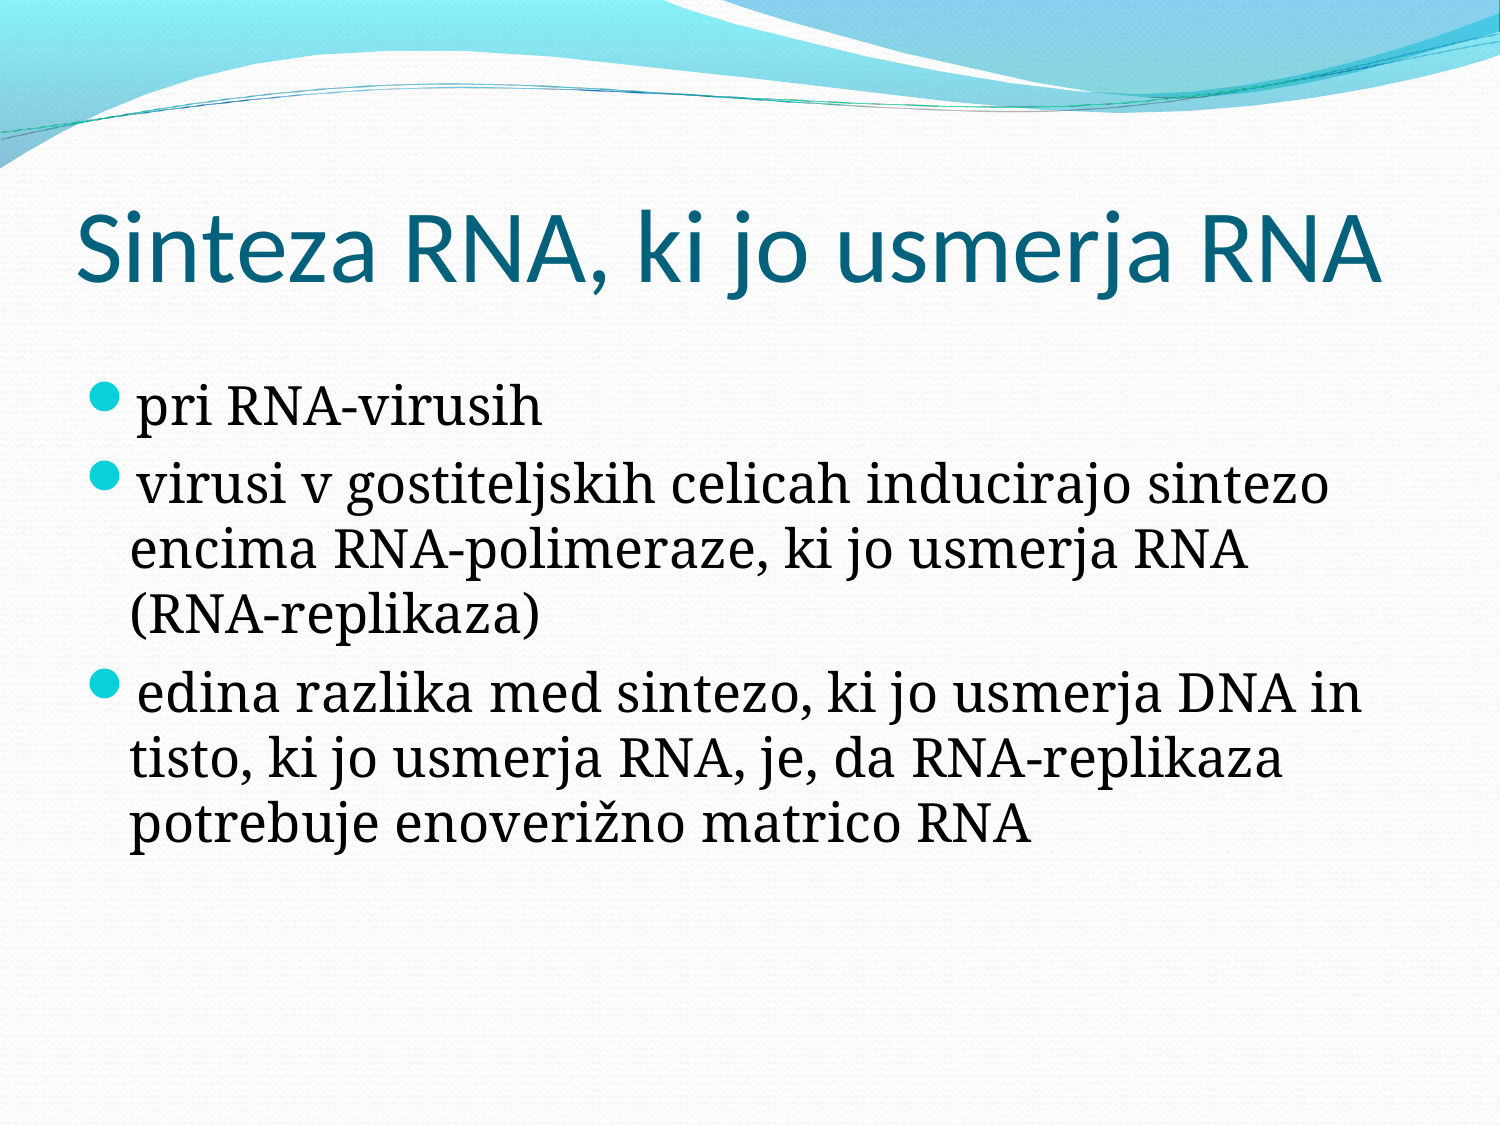

# Sinteza RNA, ki jo usmerja RNA
pri RNA-virusih
virusi v gostiteljskih celicah inducirajo sintezo encima RNA-polimeraze, ki jo usmerja RNA (RNA-replikaza)
edina razlika med sintezo, ki jo usmerja DNA in tisto, ki jo usmerja RNA, je, da RNA-replikaza potrebuje enoverižno matrico RNA